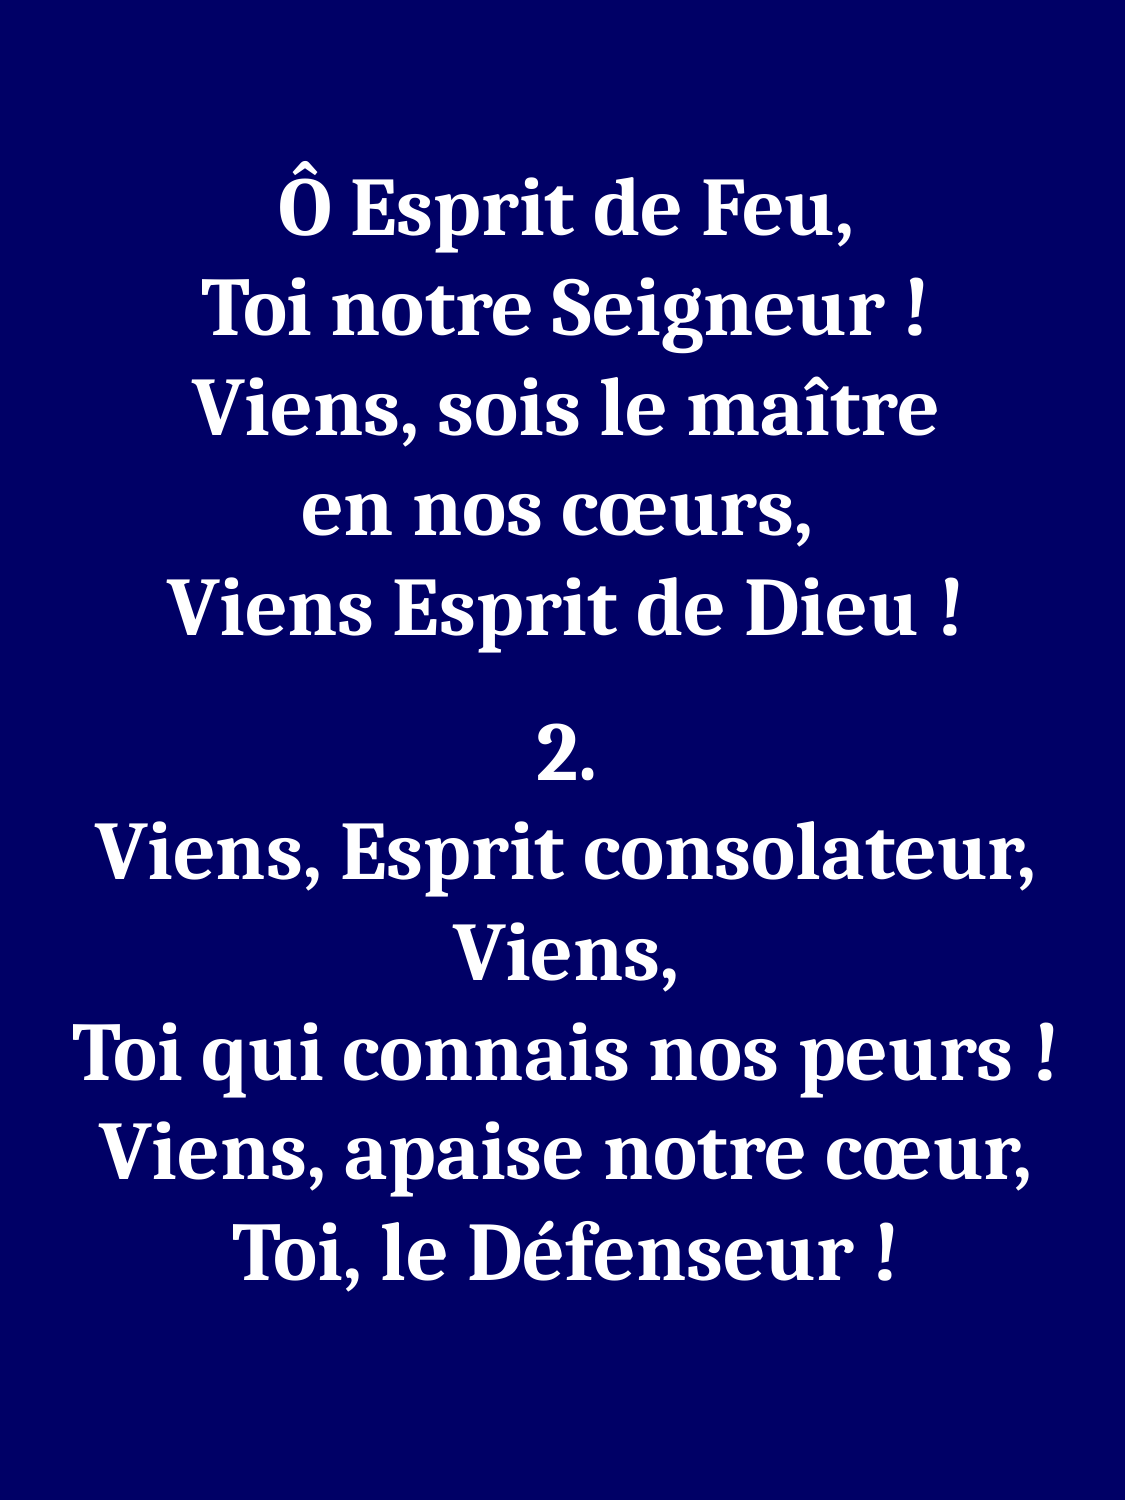

Ô Esprit de Feu,
Toi notre Seigneur !
Viens, sois le maître
en nos cœurs, 
Viens Esprit de Dieu !
2.
Viens, Esprit consolateur,
Viens,
Toi qui connais nos peurs !
Viens, apaise notre cœur,
Toi, le Défenseur !